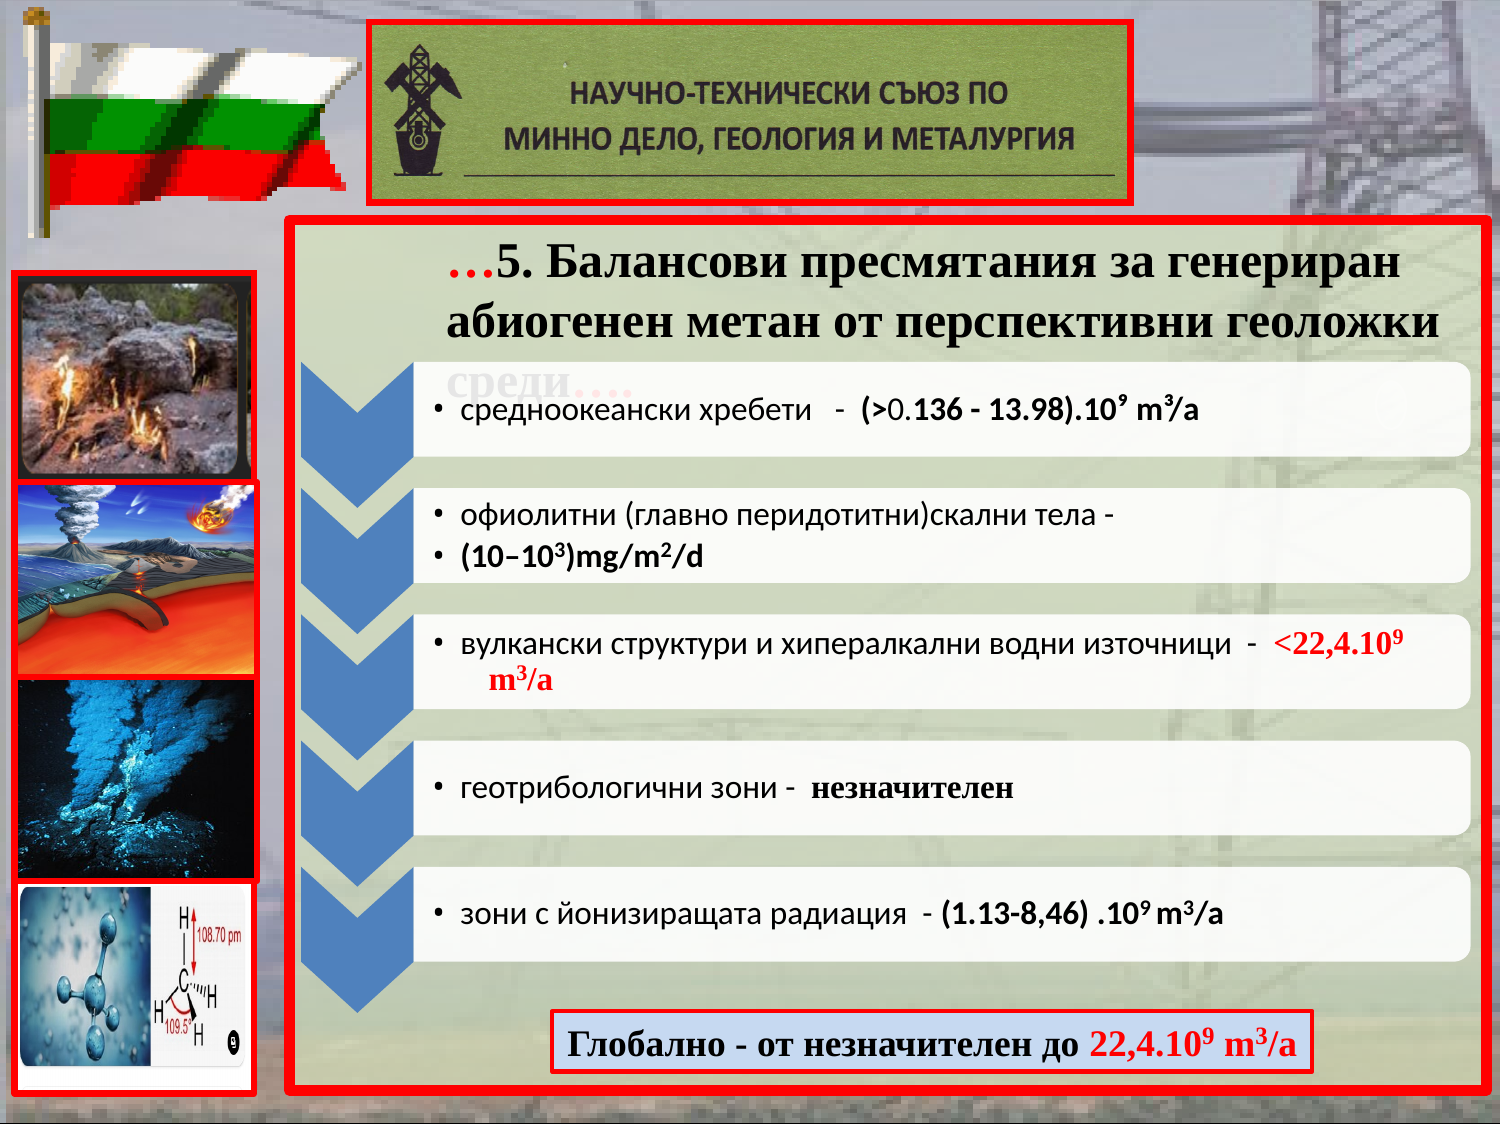

…5. Балансови пресмятания за генериран абиогенен метан от перспективни геоложки среди….
средноокеански хребети - (>0.136 - 13.98).10⁹ m³/а
офиолитни (главно перидотитни)скални тела -
(10–103)mg/m2/d
вулкански структури и хипералкални водни източници - <22,4.109 m3/а
геотрибологични зони - незначителен
зони с йонизиращата радиация - (1.13-8,46) .109 m3/a
Глобално - от незначителен до 22,4.109 m3/a